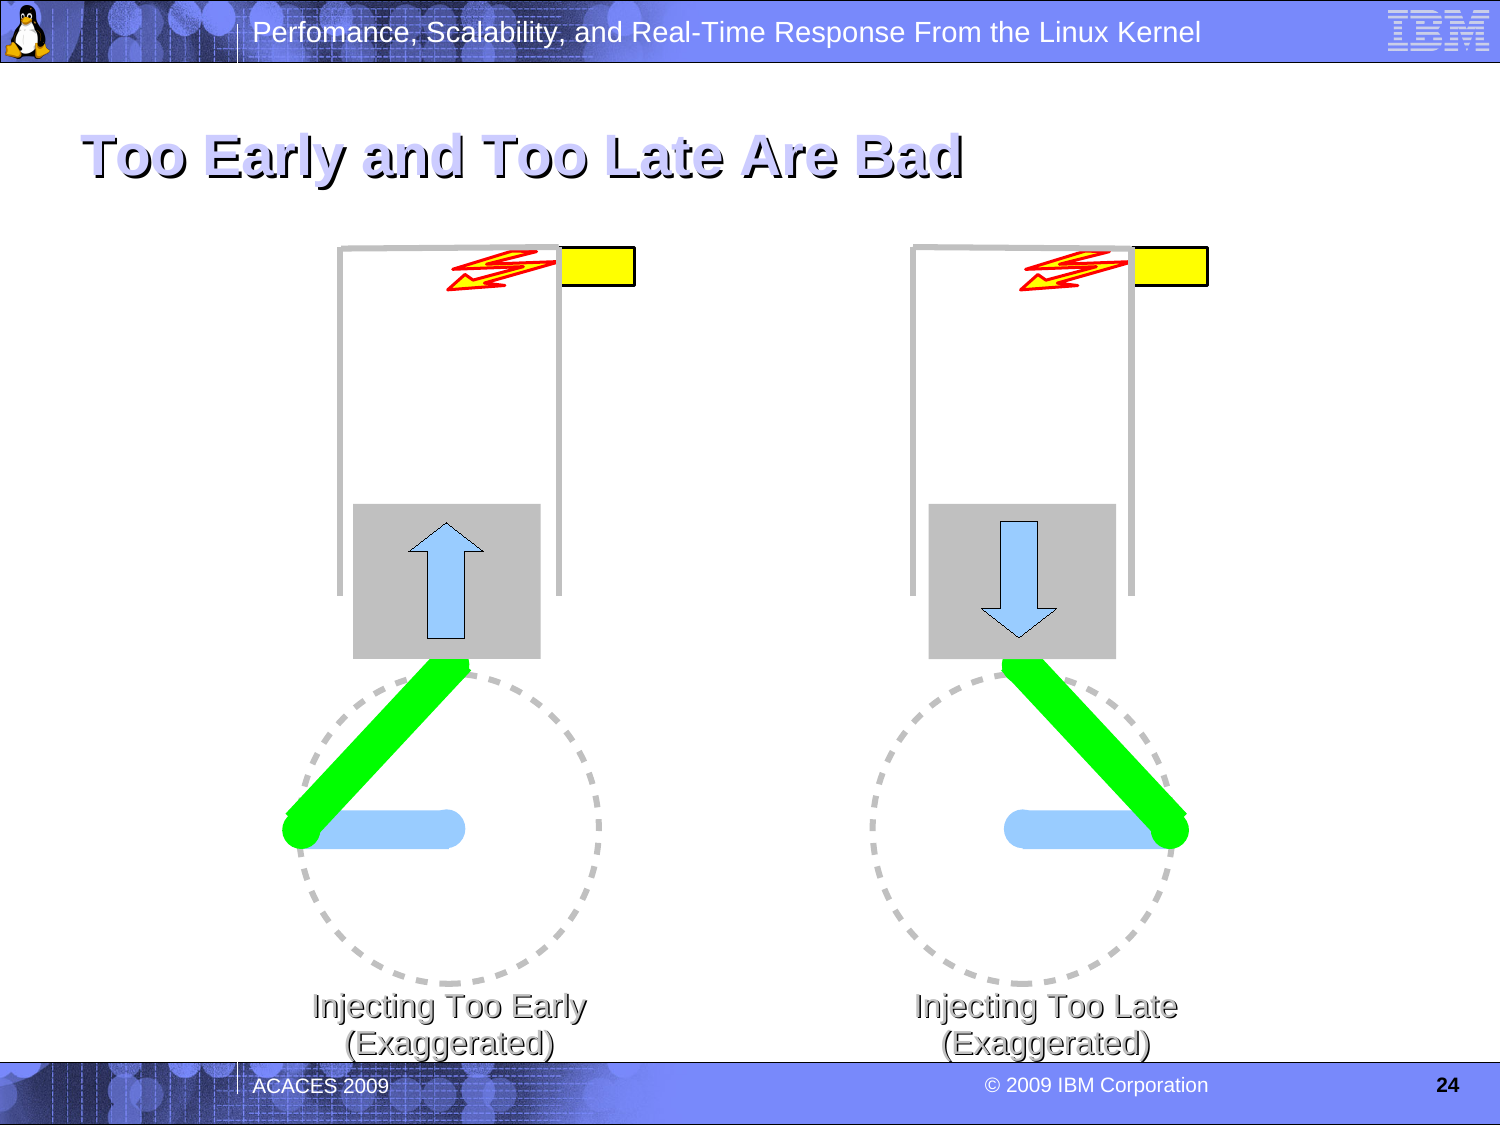

# Too Early and Too Late Are Bad
Injecting Too Early
(Exaggerated)
Injecting Too Late
(Exaggerated)
24